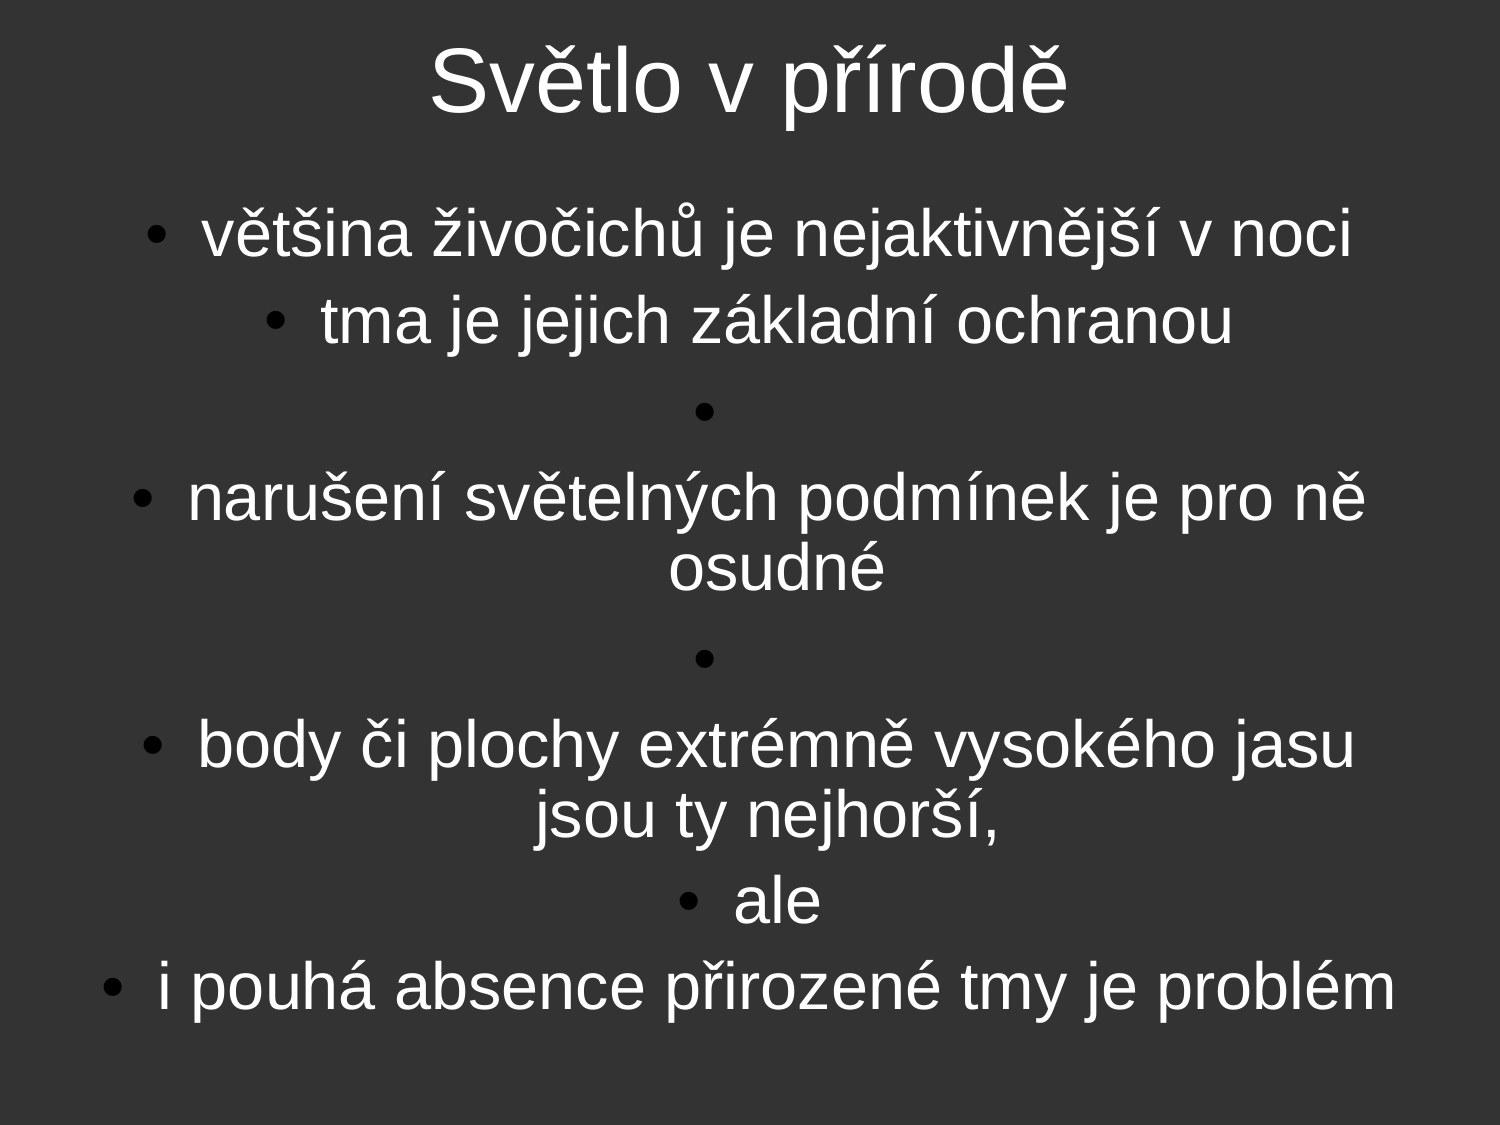

# Světlo v přírodě
většina živočichů je nejaktivnější v noci
tma je jejich základní ochranou
narušení světelných podmínek je pro ně osudné
body či plochy extrémně vysokého jasu jsou ty nejhorší,
ale
i pouhá absence přirozené tmy je problém